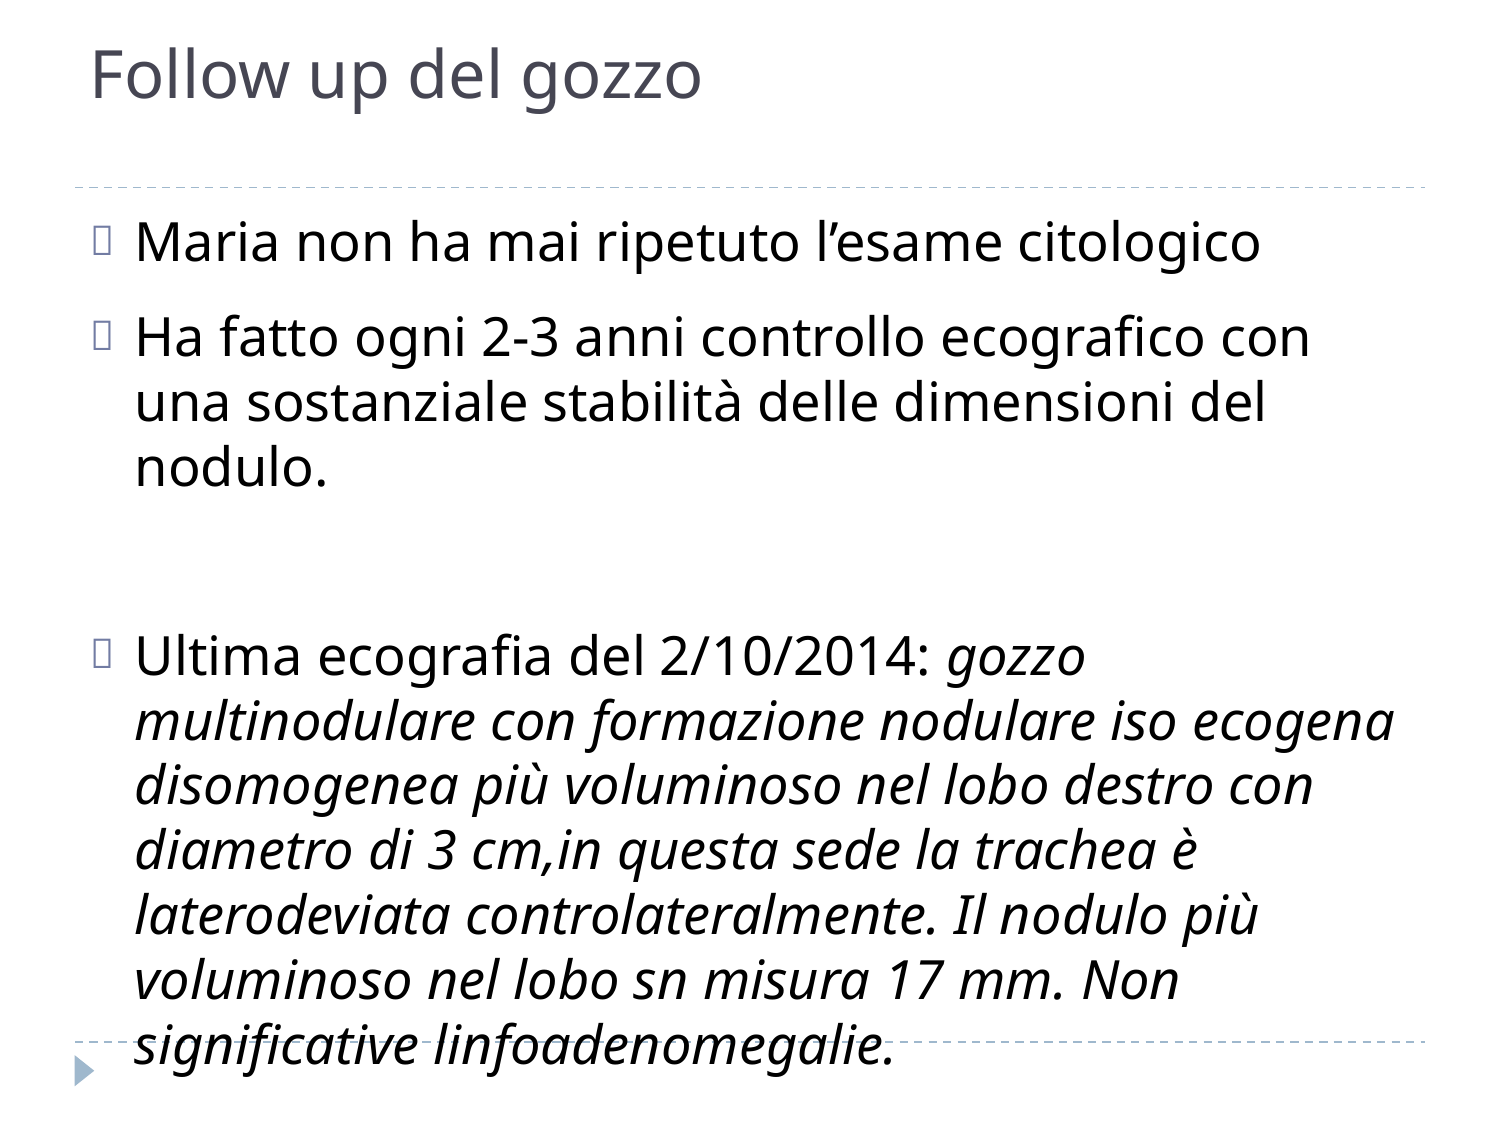

# Follow up del gozzo
Maria non ha mai ripetuto l’esame citologico
Ha fatto ogni 2-3 anni controllo ecografico con una sostanziale stabilità delle dimensioni del nodulo.
Ultima ecografia del 2/10/2014: gozzo multinodulare con formazione nodulare iso ecogena disomogenea più voluminoso nel lobo destro con diametro di 3 cm,in questa sede la trachea è laterodeviata controlateralmente. Il nodulo più voluminoso nel lobo sn misura 17 mm. Non significative linfoadenomegalie.